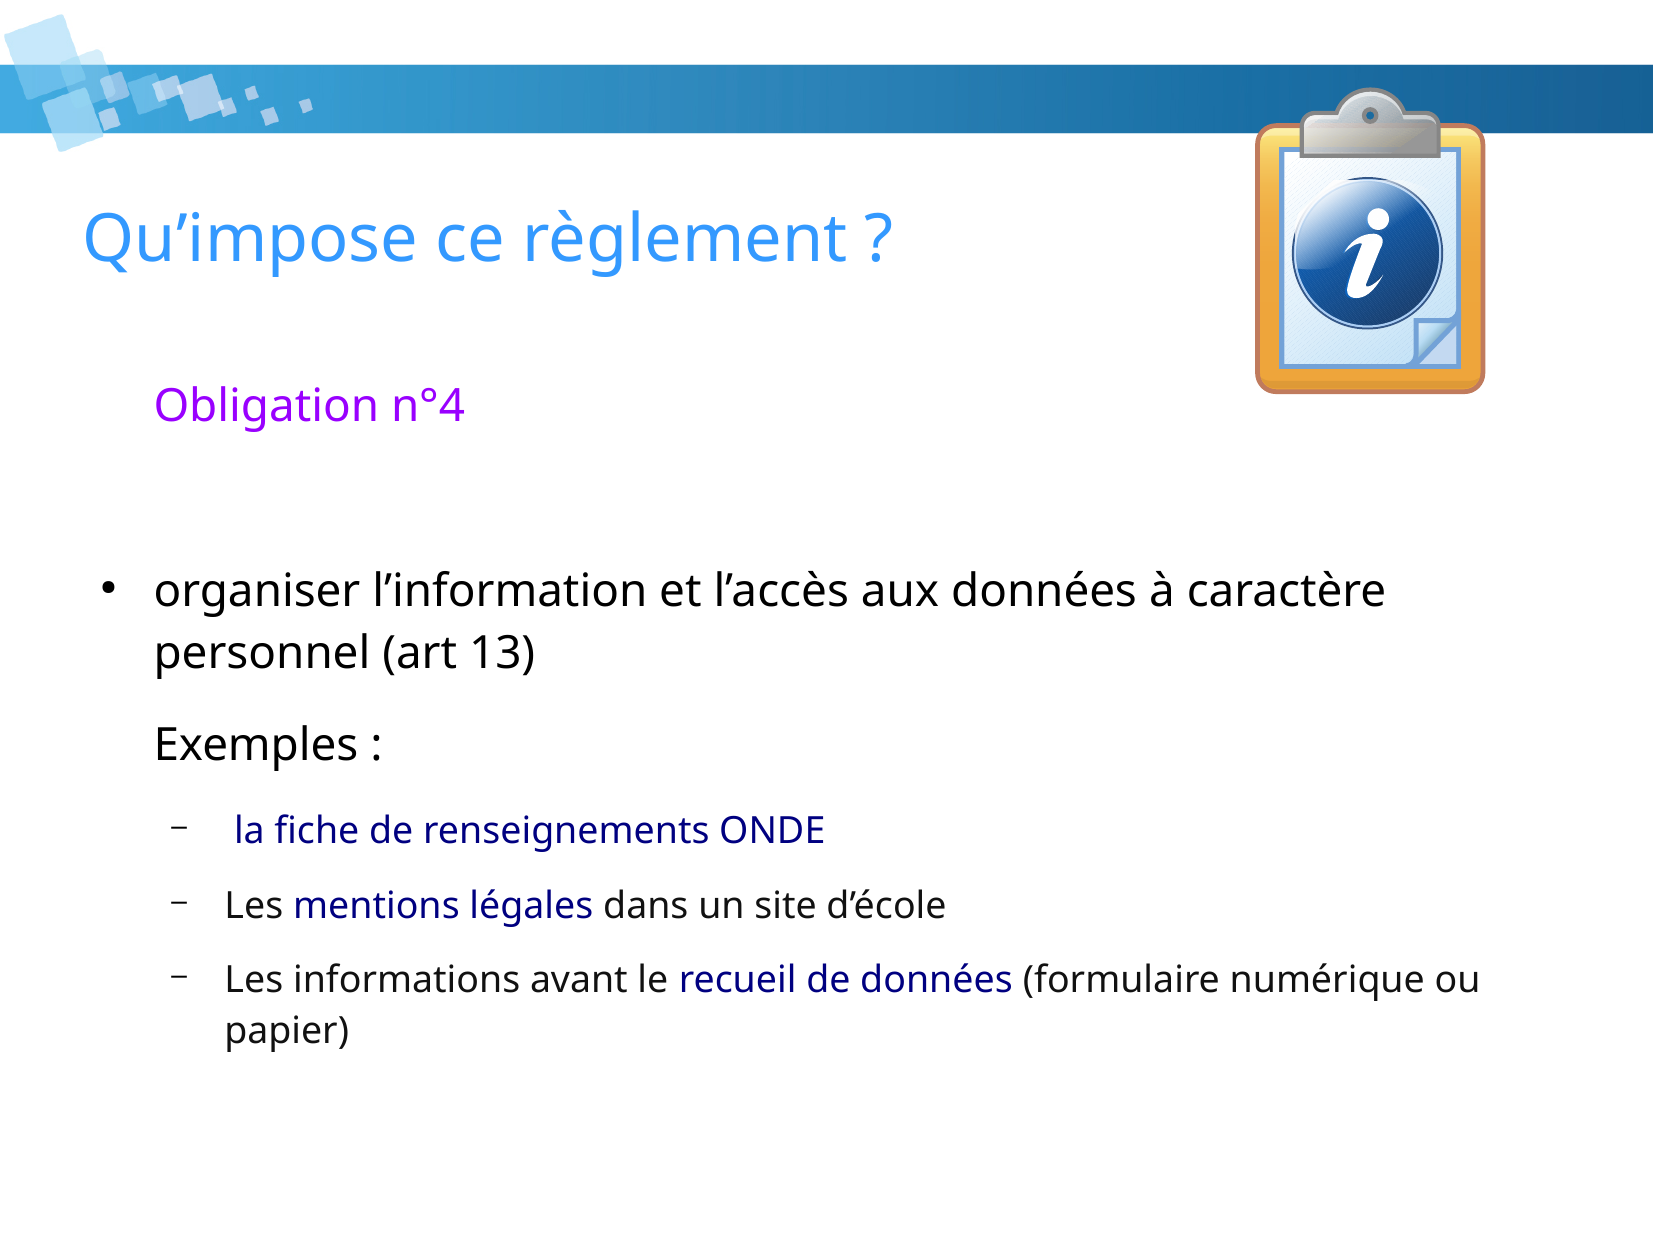

# Qu’impose ce règlement ?
Obligation n°4
organiser l’information et l’accès aux données à caractère personnel (art 13)
Exemples :
 la fiche de renseignements ONDE
Les mentions légales dans un site d’école
Les informations avant le recueil de données (formulaire numérique ou papier)